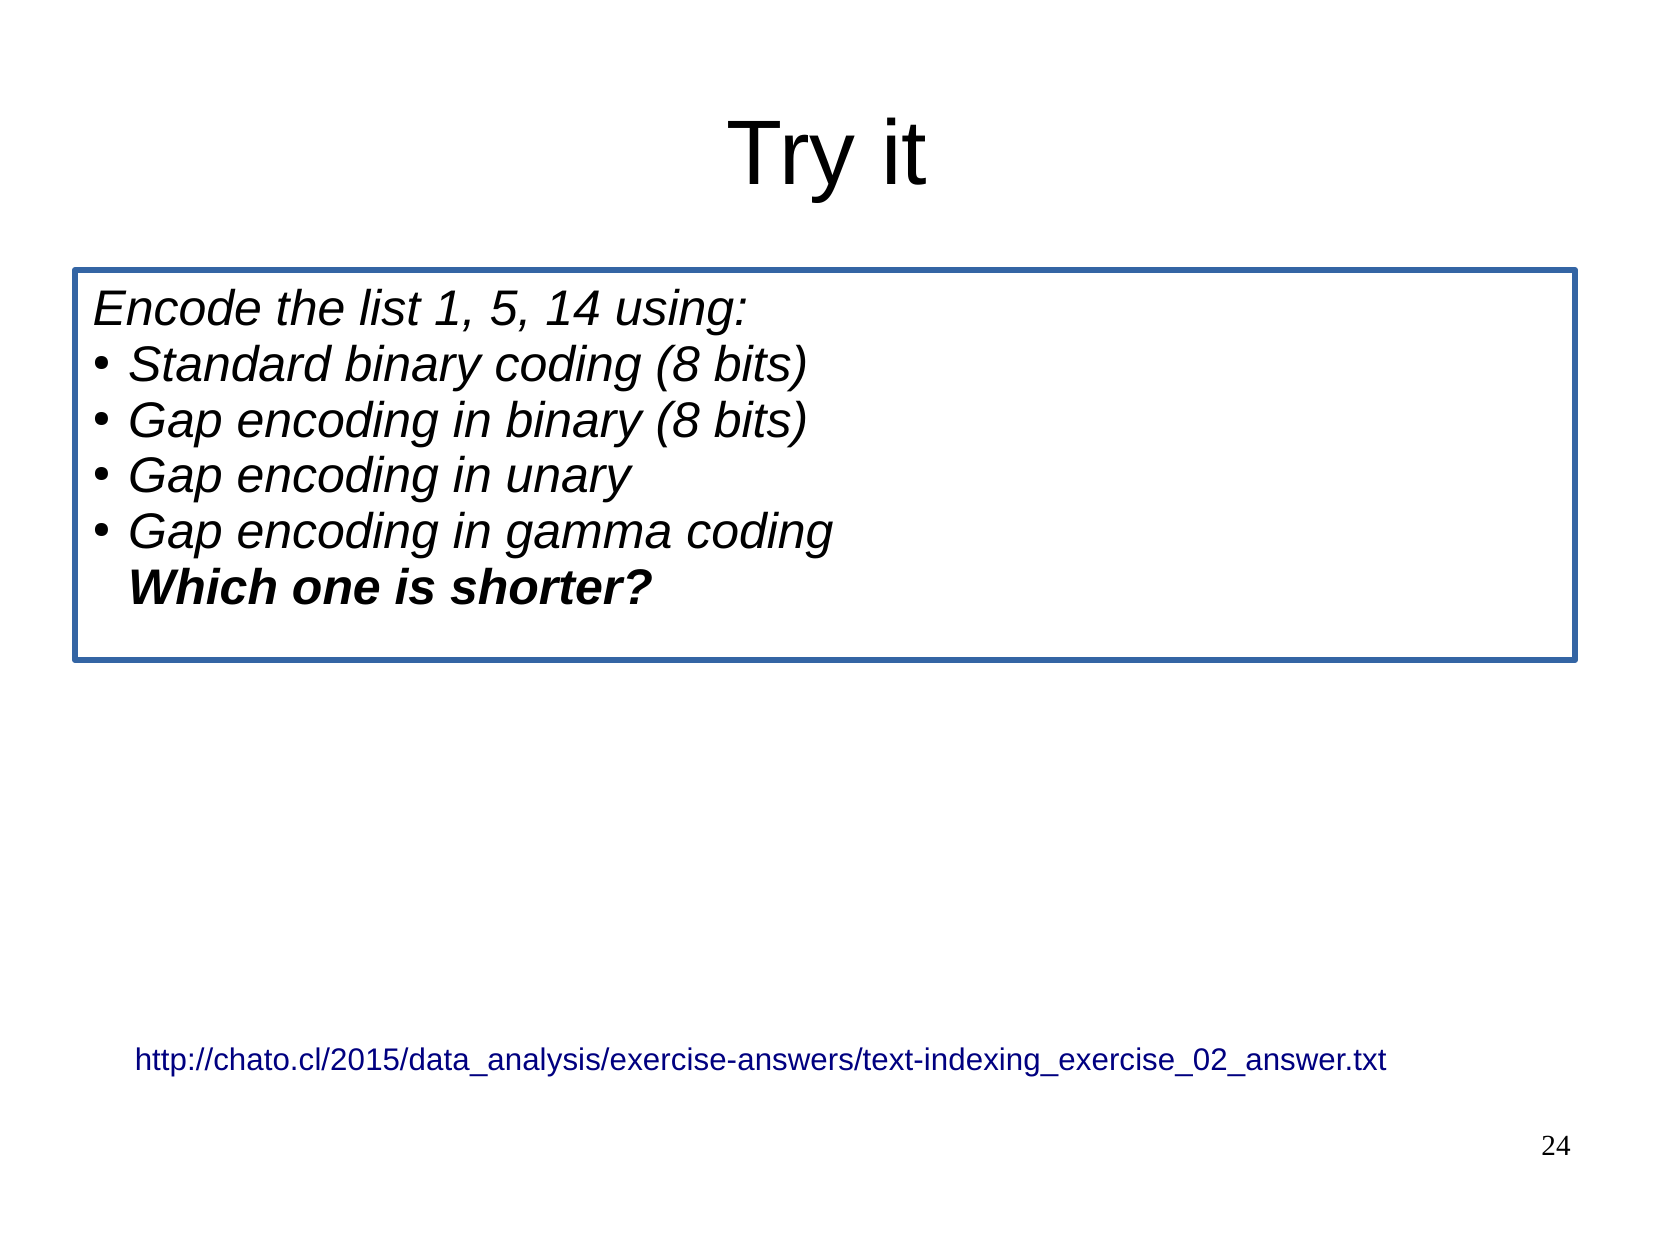

# Try it
Encode the list 1, 5, 14 using:
Standard binary coding (8 bits)
Gap encoding in binary (8 bits)
Gap encoding in unary
Gap encoding in gamma coding
Which one is shorter?
http://chato.cl/2015/data_analysis/exercise-answers/text-indexing_exercise_02_answer.txt
24